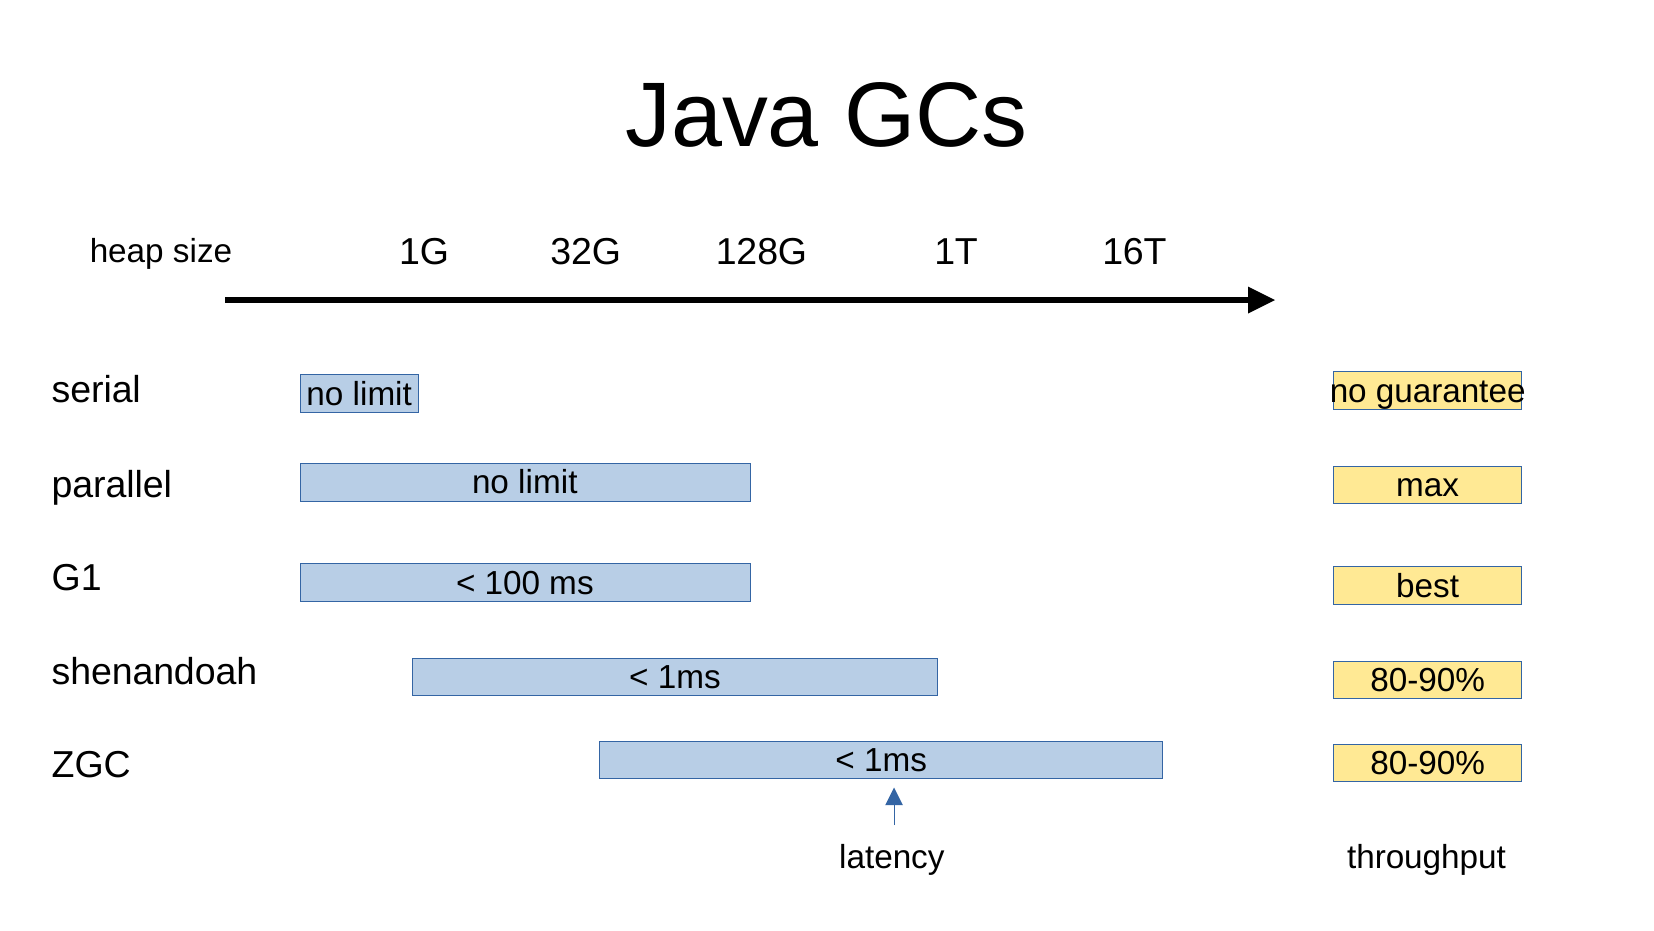

# Java GCs
1G
32G
128G
1T
16T
heap size
serial
no guarantee
no limit
parallel
no limit
max
G1
< 100 ms
best
shenandoah
< 1ms
80-90%
ZGC
< 1ms
80-90%
latency
throughput